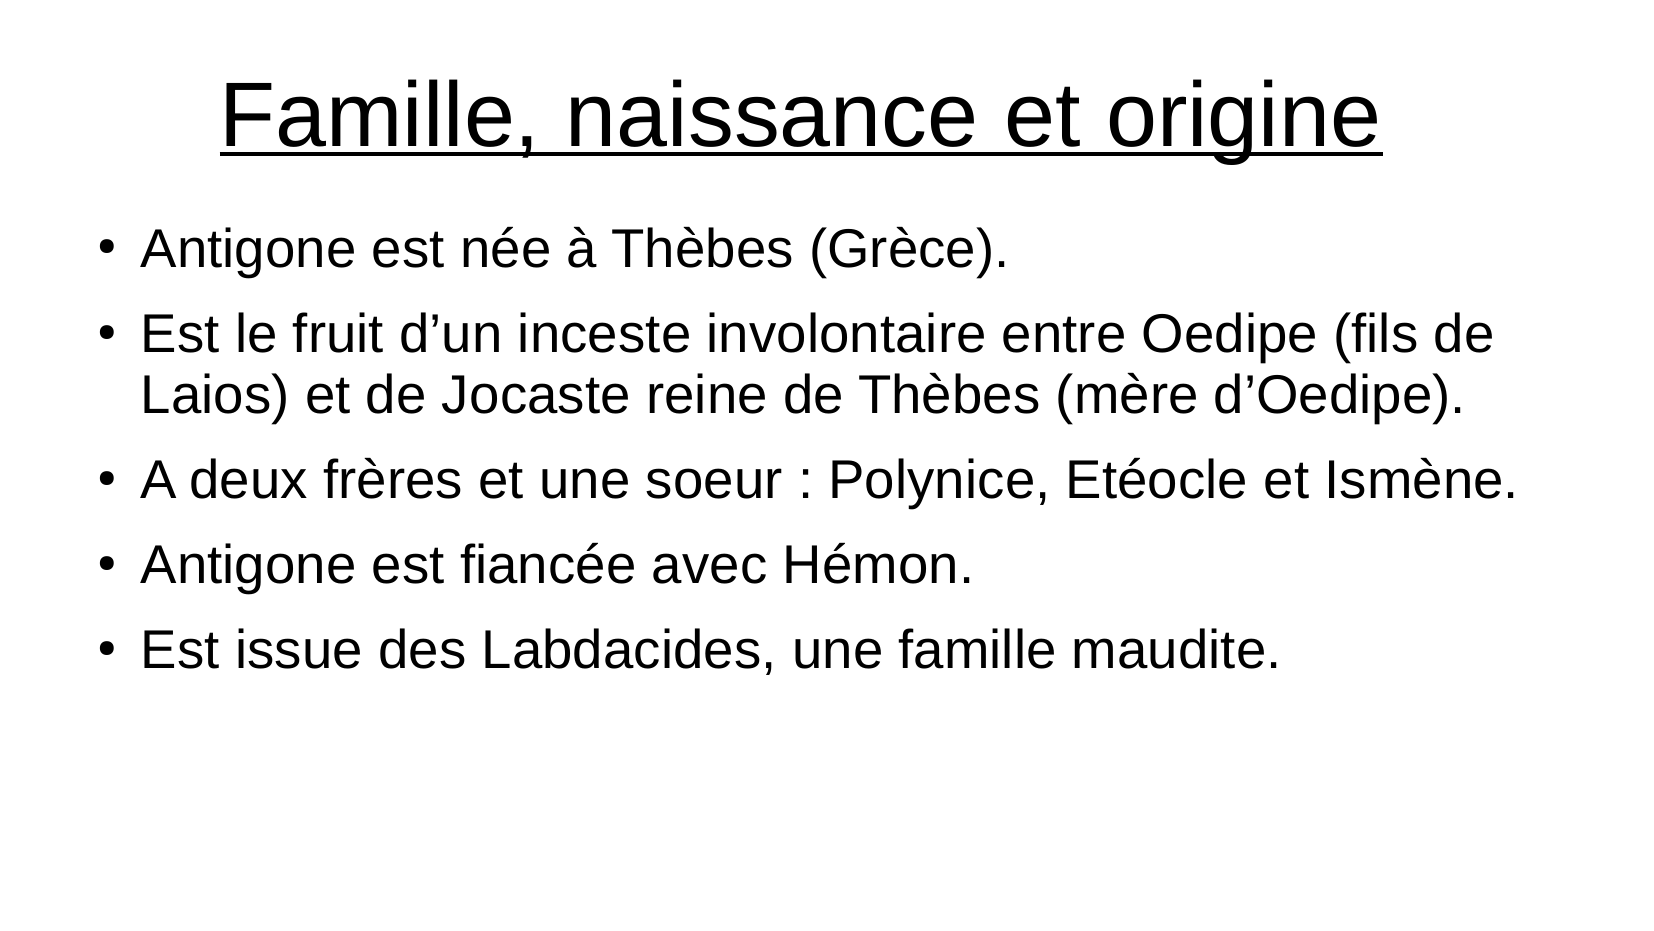

# Famille, naissance et origine
Antigone est née à Thèbes (Grèce).
Est le fruit d’un inceste involontaire entre Oedipe (fils de Laios) et de Jocaste reine de Thèbes (mère d’Oedipe).
A deux frères et une soeur : Polynice, Etéocle et Ismène.
Antigone est fiancée avec Hémon.
Est issue des Labdacides, une famille maudite.